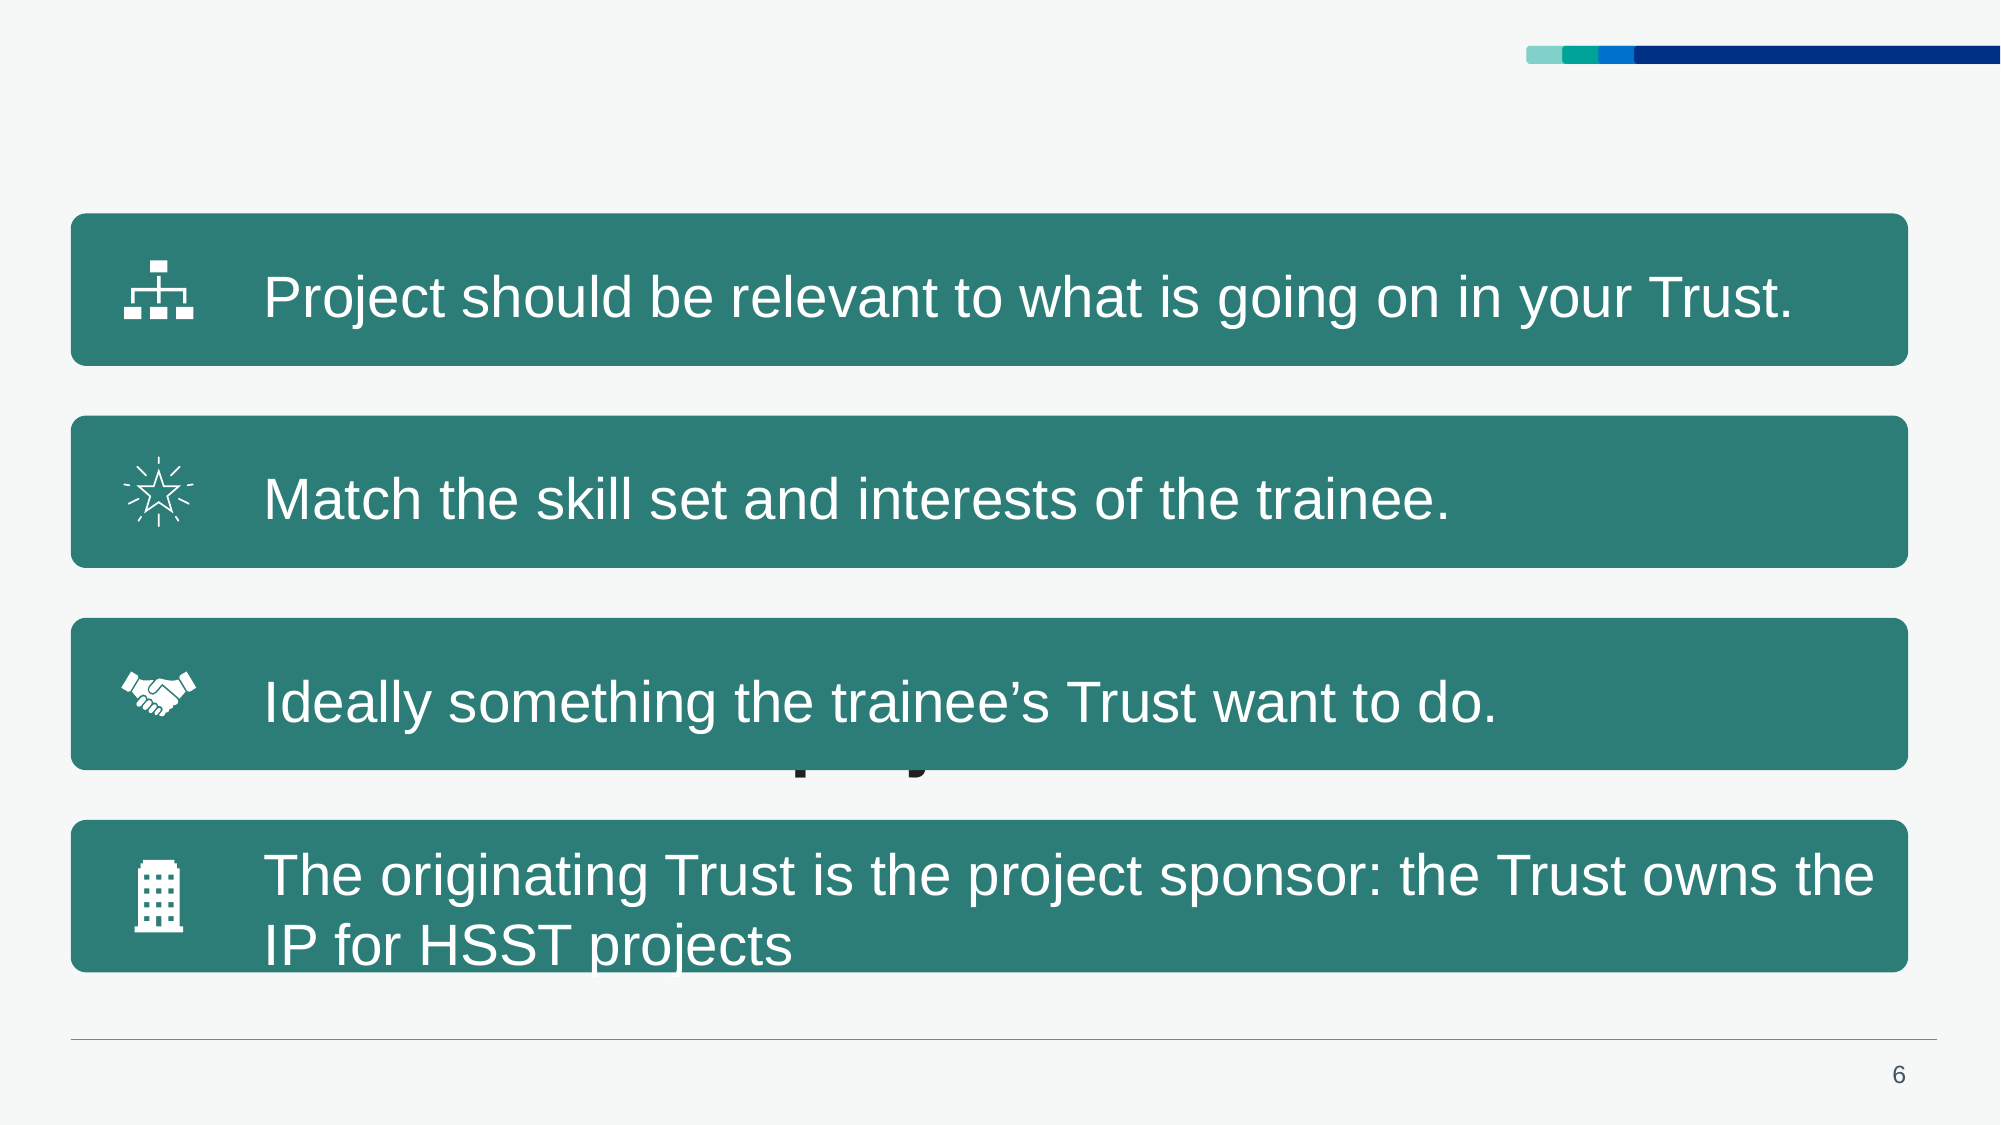

Project should be relevant to what is going on in your Trust.
Match the skill set and interests of the trainee.
Ideally something the trainee’s Trust want to do.
The originating Trust is the project sponsor: the Trust owns the IP for HSST projects
# Section C research project